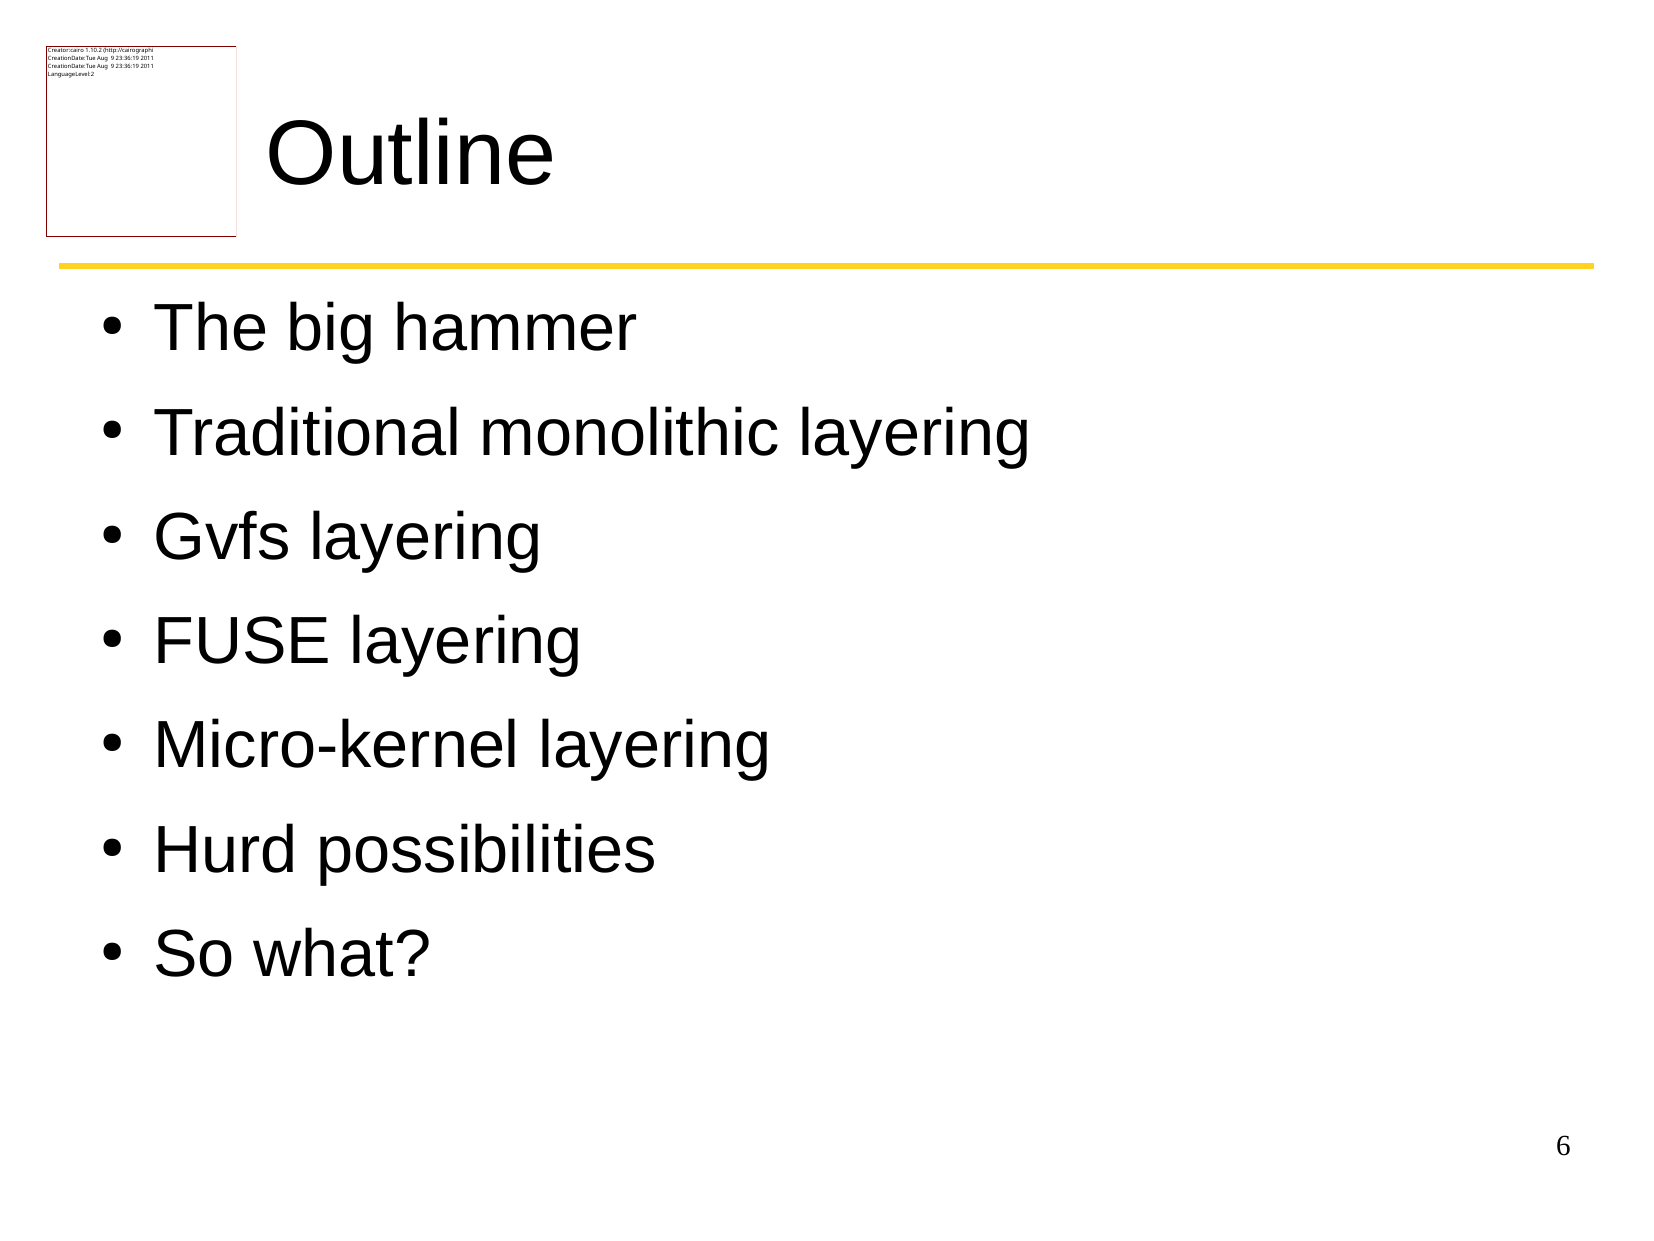

# Outline
The big hammer
Traditional monolithic layering
Gvfs layering
FUSE layering
Micro-kernel layering
Hurd possibilities
So what?
6